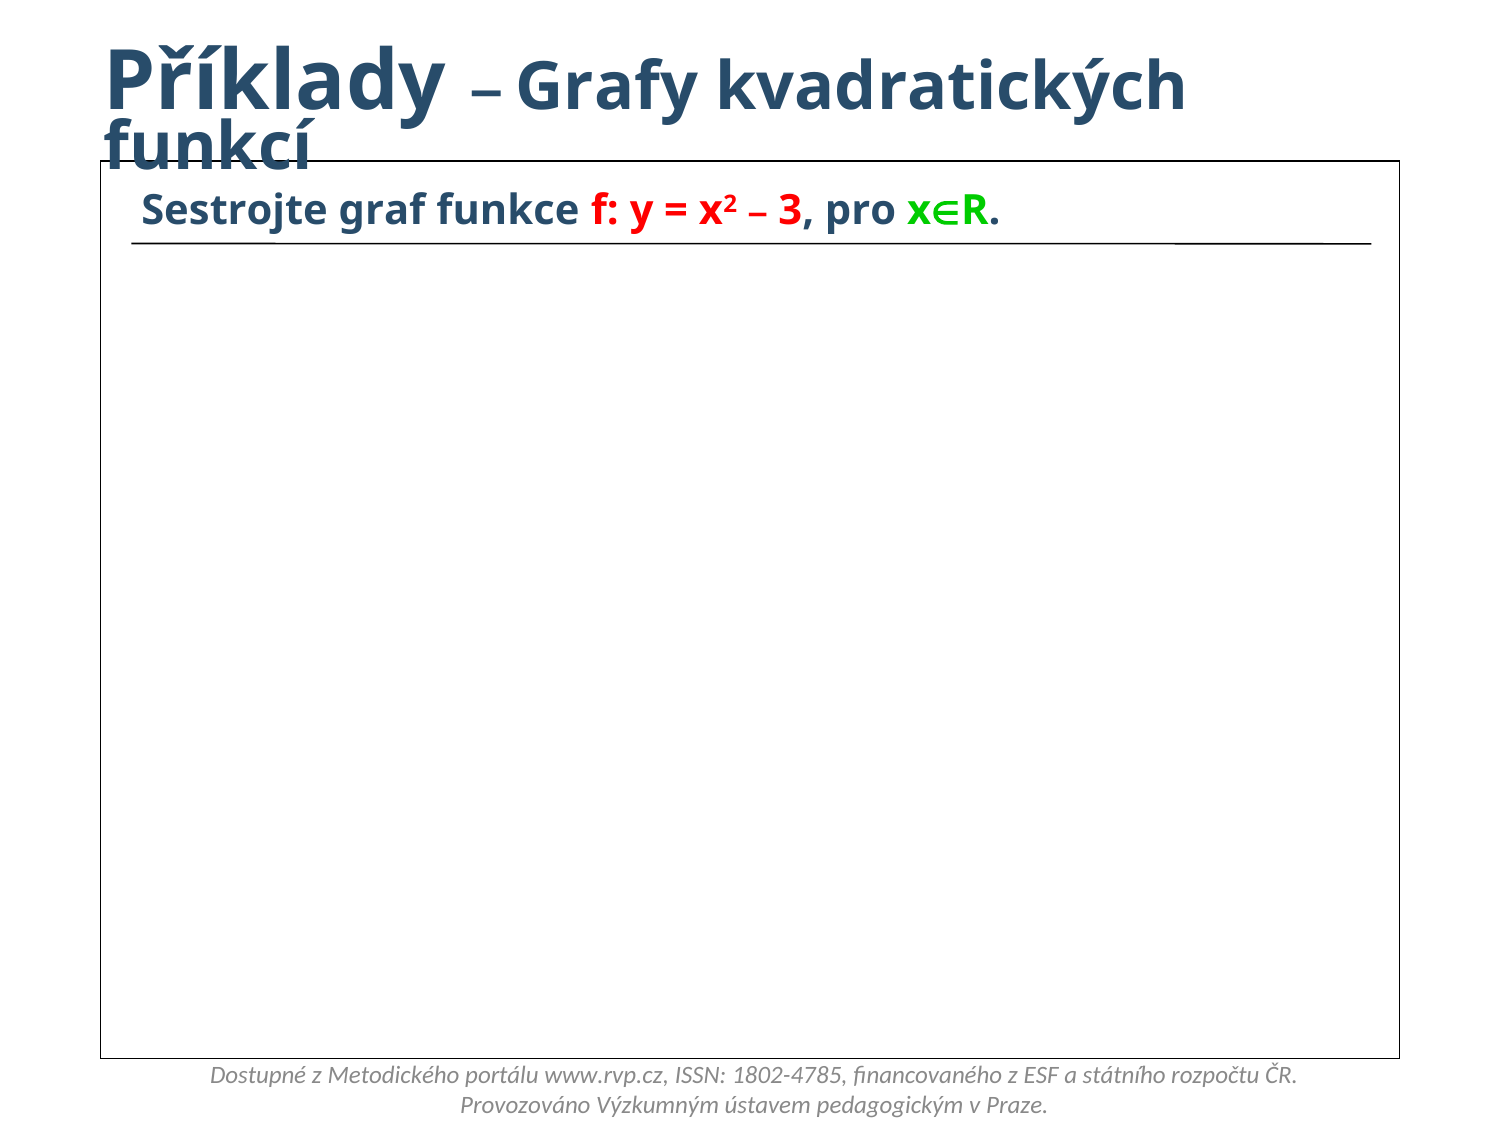

# Příklady – Grafy kvadratických funkcí
Sestrojte graf funkce f: y = x2 – 3, pro xR.